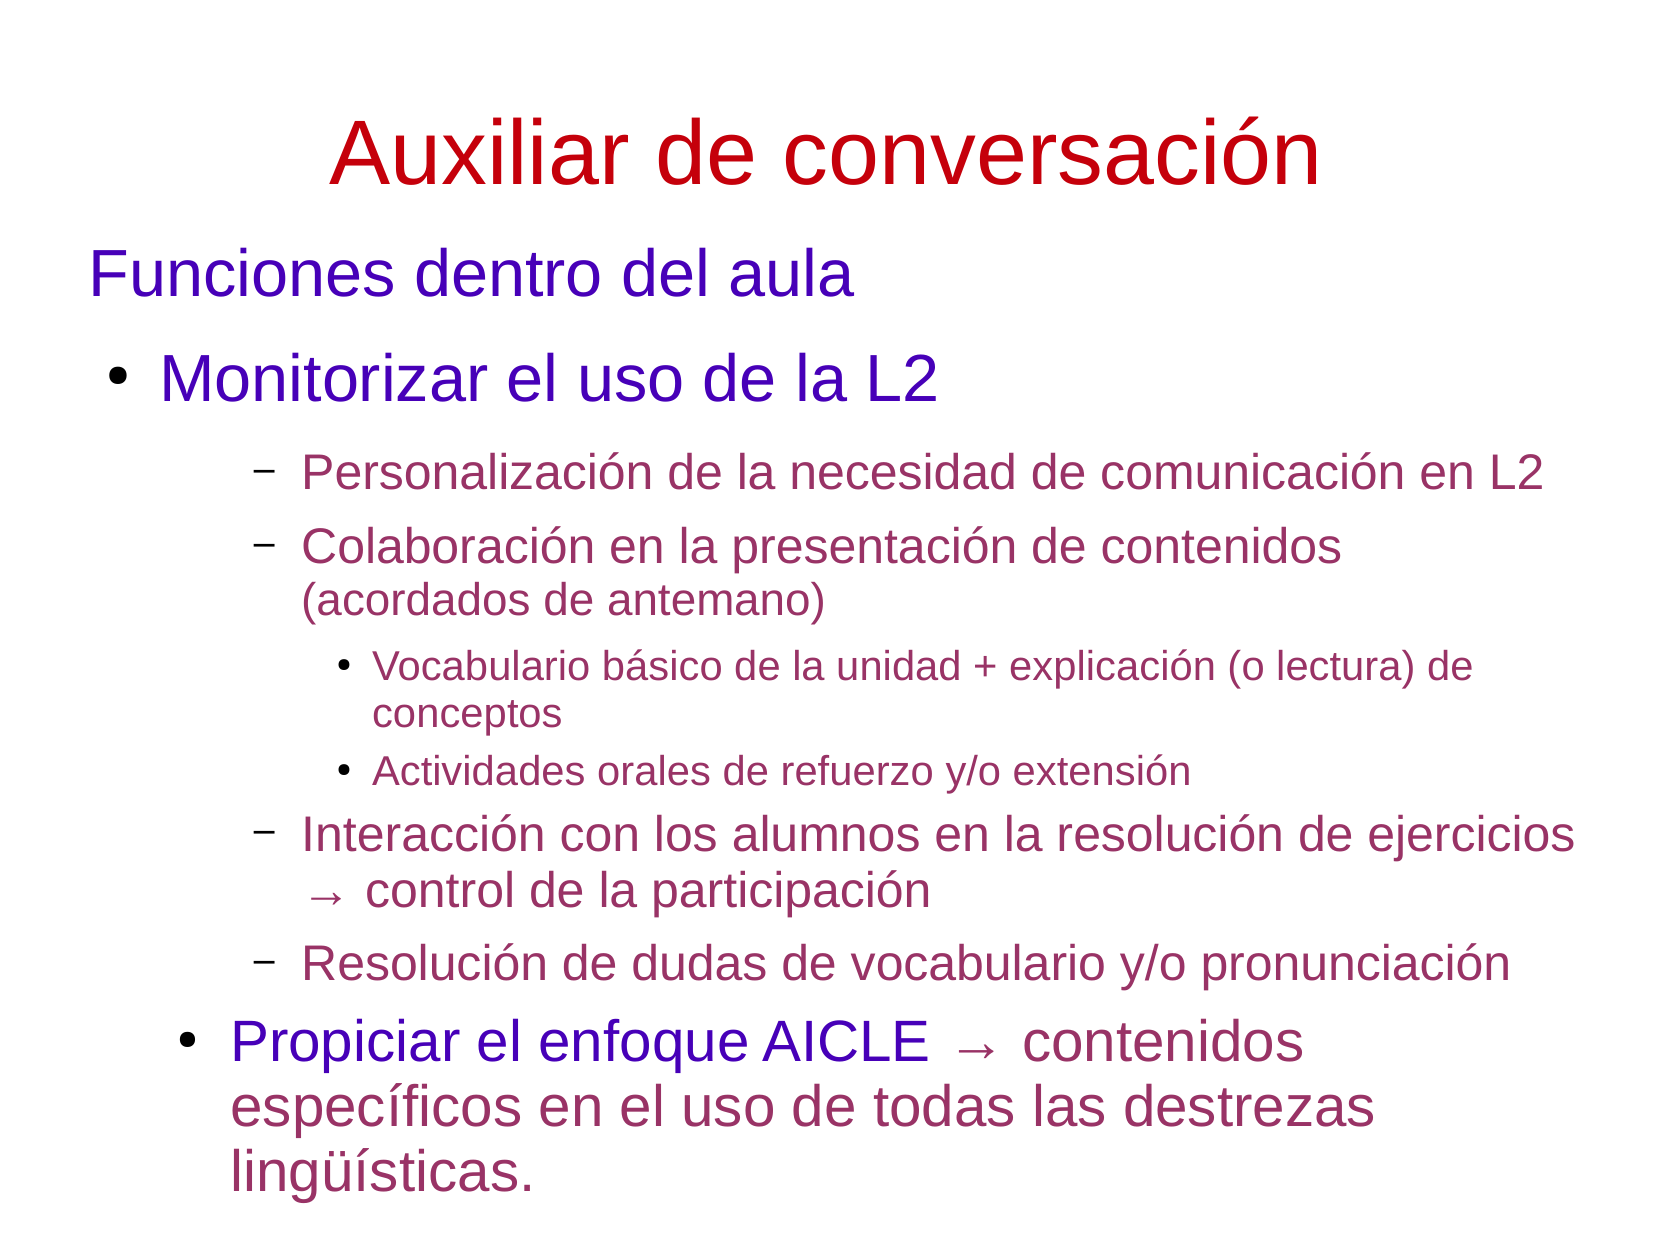

# Auxiliar de conversación
Funciones dentro del aula
Monitorizar el uso de la L2
Personalización de la necesidad de comunicación en L2
Colaboración en la presentación de contenidos (acordados de antemano)
Vocabulario básico de la unidad + explicación (o lectura) de conceptos
Actividades orales de refuerzo y/o extensión
Interacción con los alumnos en la resolución de ejercicios → control de la participación
Resolución de dudas de vocabulario y/o pronunciación
Propiciar el enfoque AICLE → contenidos específicos en el uso de todas las destrezas lingüísticas.